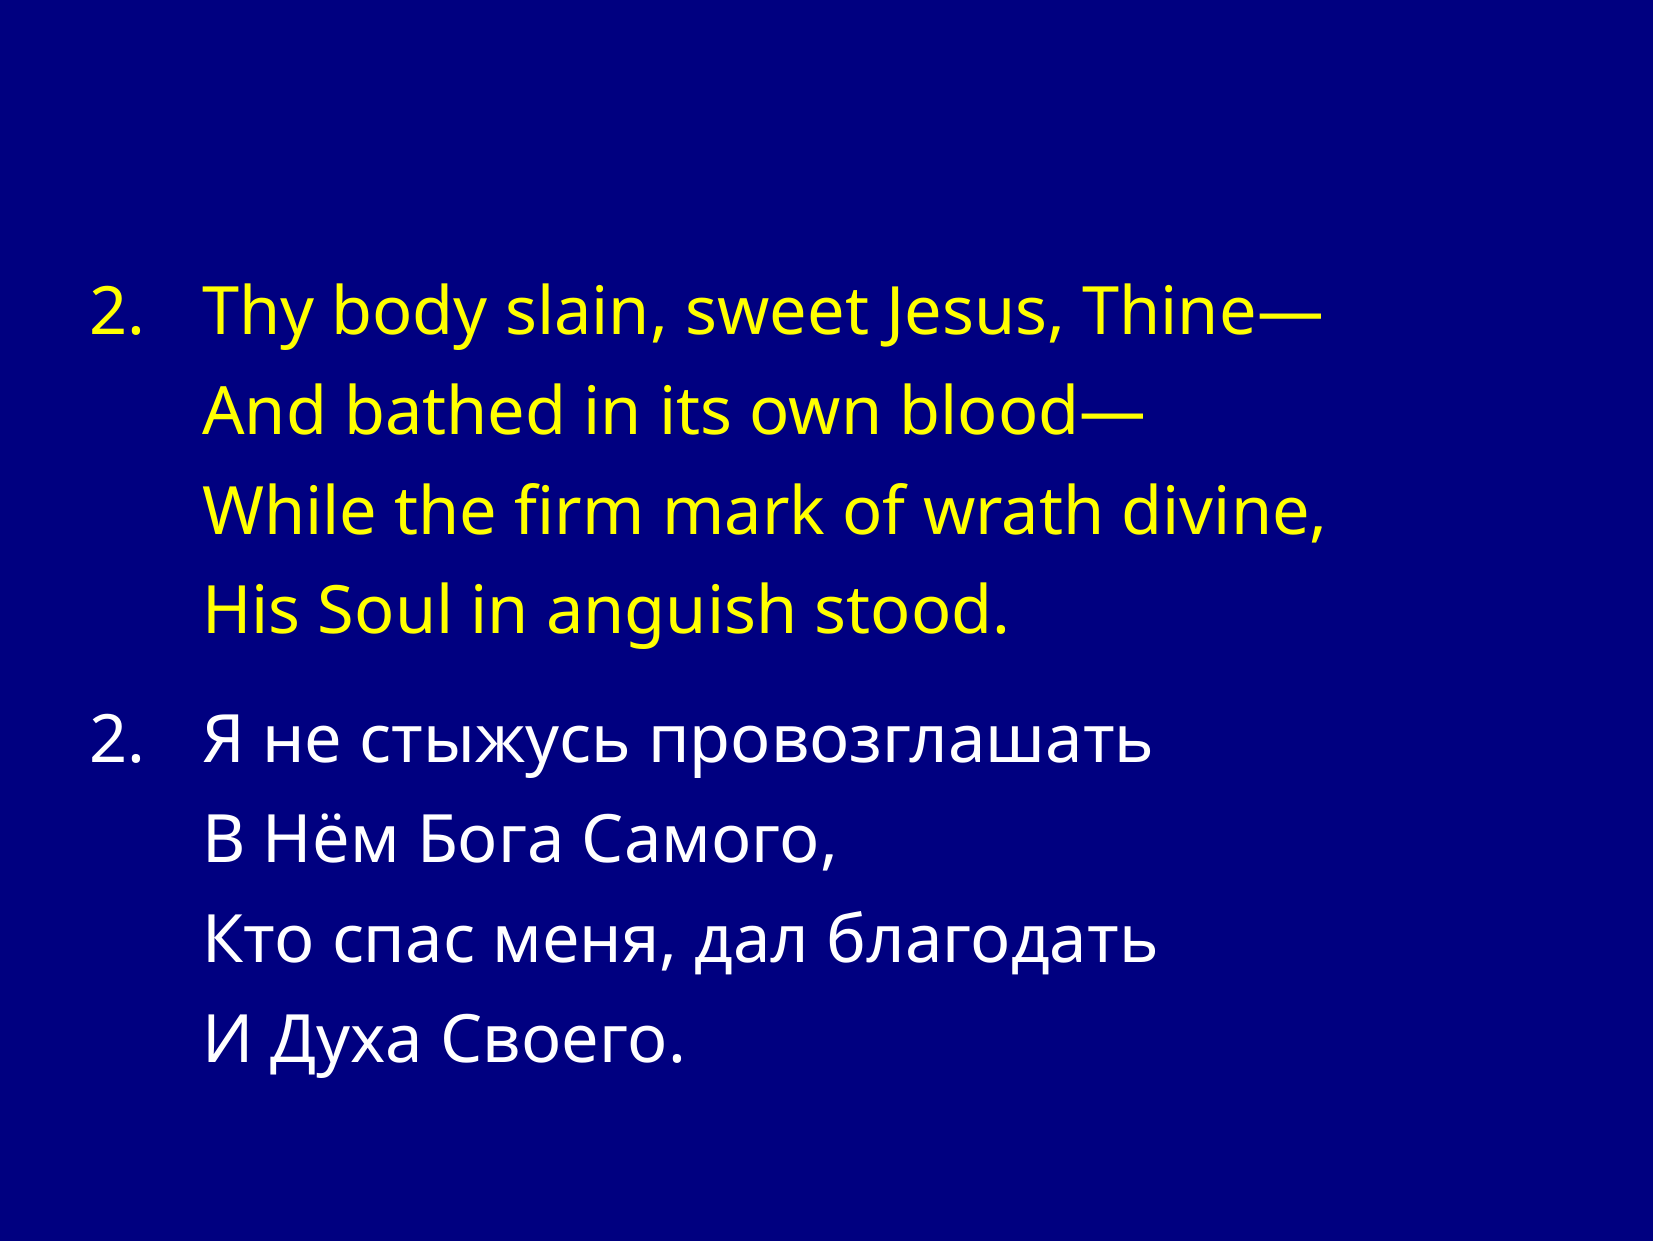

2.	Thy body slain, sweet Jesus, Thine—
	And bathed in its own blood—
	While the firm mark of wrath divine,
	His Soul in anguish stood.
2.	Я не стыжусь провозглашать
	В Нём Бога Самого,
	Кто спас меня, дал благодать
	И Духа Своего.